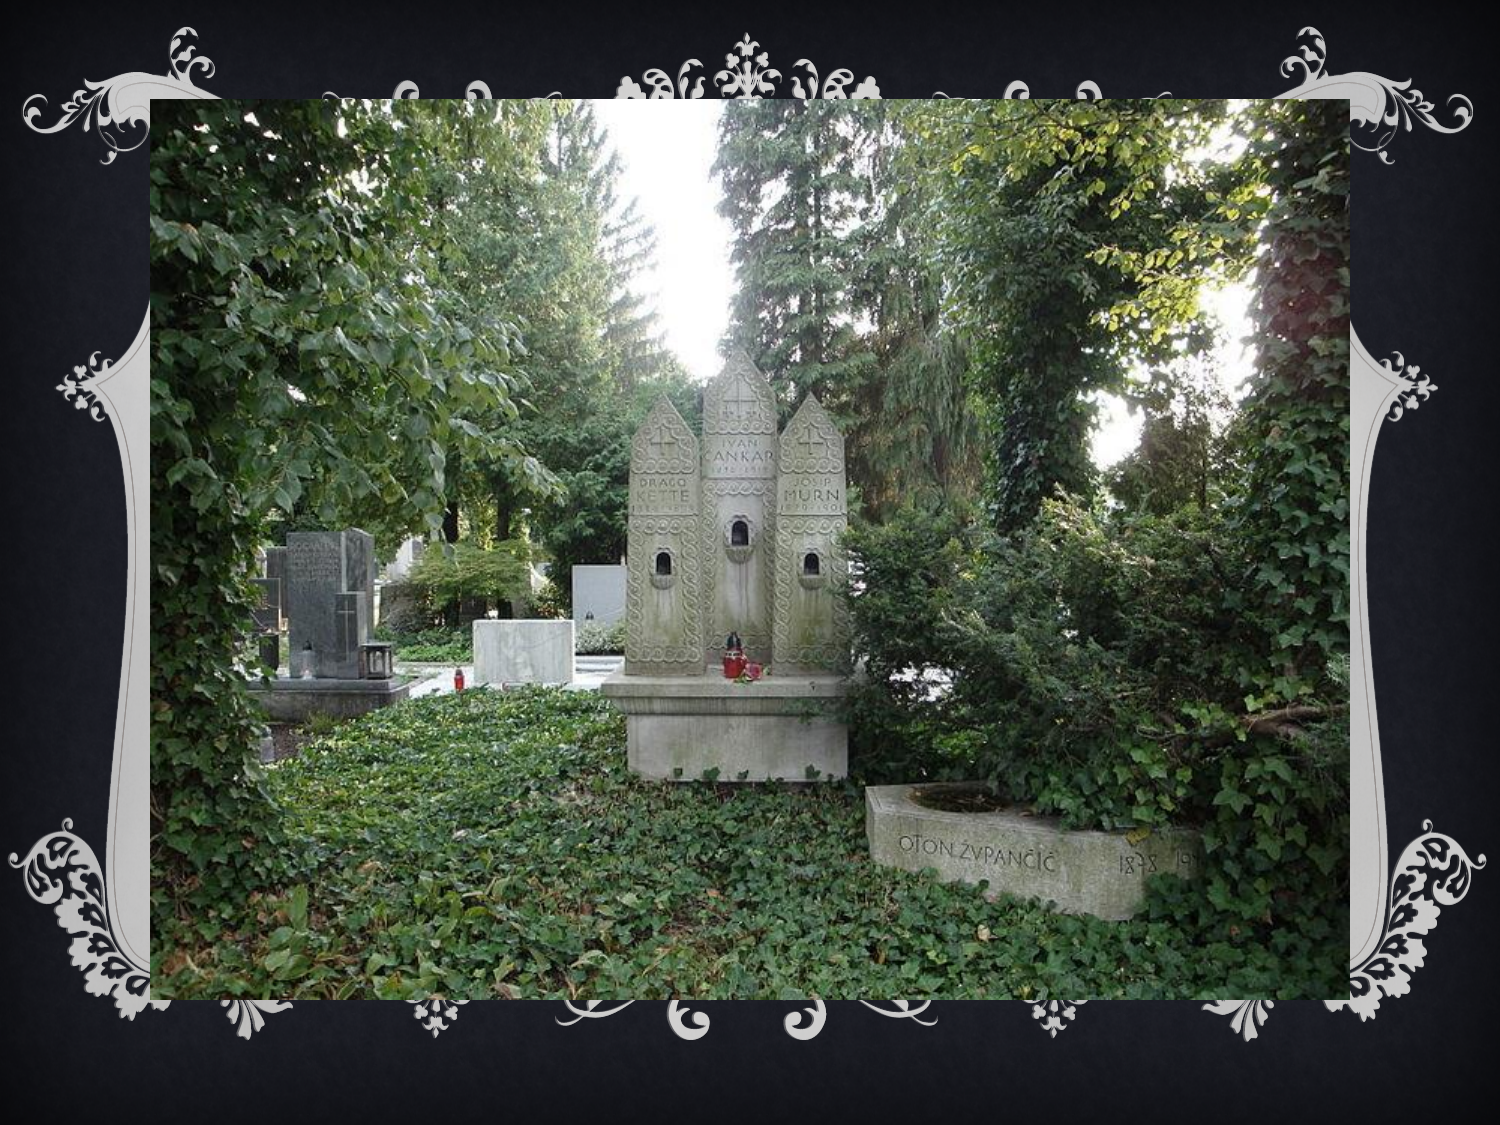

# smrt
Junija je v Cukrarni umrl za jetiko na isti postelji kot dve leti prej Kette. Pokopali so ga pri Sv. Krištofu, pozneje pa prenesli v grob pesnikov slovenske moderne na ljubljanskih Žalah, kjer je pokopan skupaj s Cankarjem, Kettejem in Župančičem.